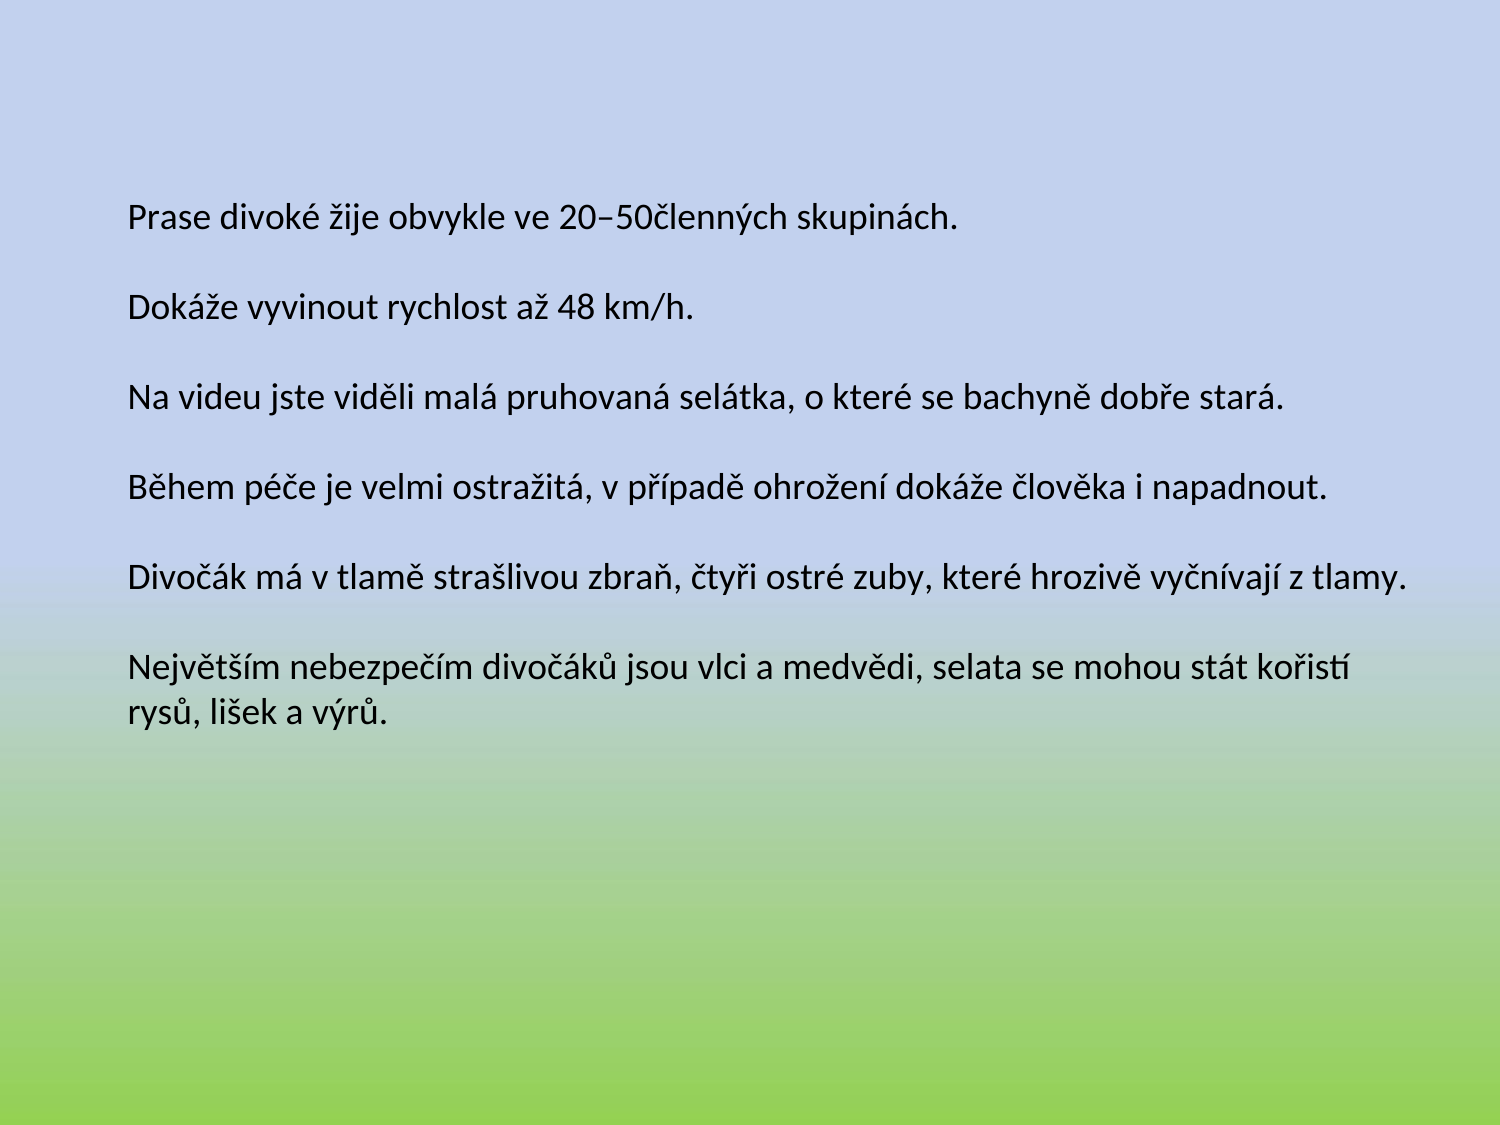

Prase divoké žije obvykle ve 20–50členných skupinách.
Dokáže vyvinout rychlost až 48 km/h.
Na videu jste viděli malá pruhovaná selátka, o které se bachyně dobře stará.
Během péče je velmi ostražitá, v případě ohrožení dokáže člověka i napadnout.
Divočák má v tlamě strašlivou zbraň, čtyři ostré zuby, které hrozivě vyčnívají z tlamy.
Největším nebezpečím divočáků jsou vlci a medvědi, selata se mohou stát kořistí
rysů, lišek a výrů.